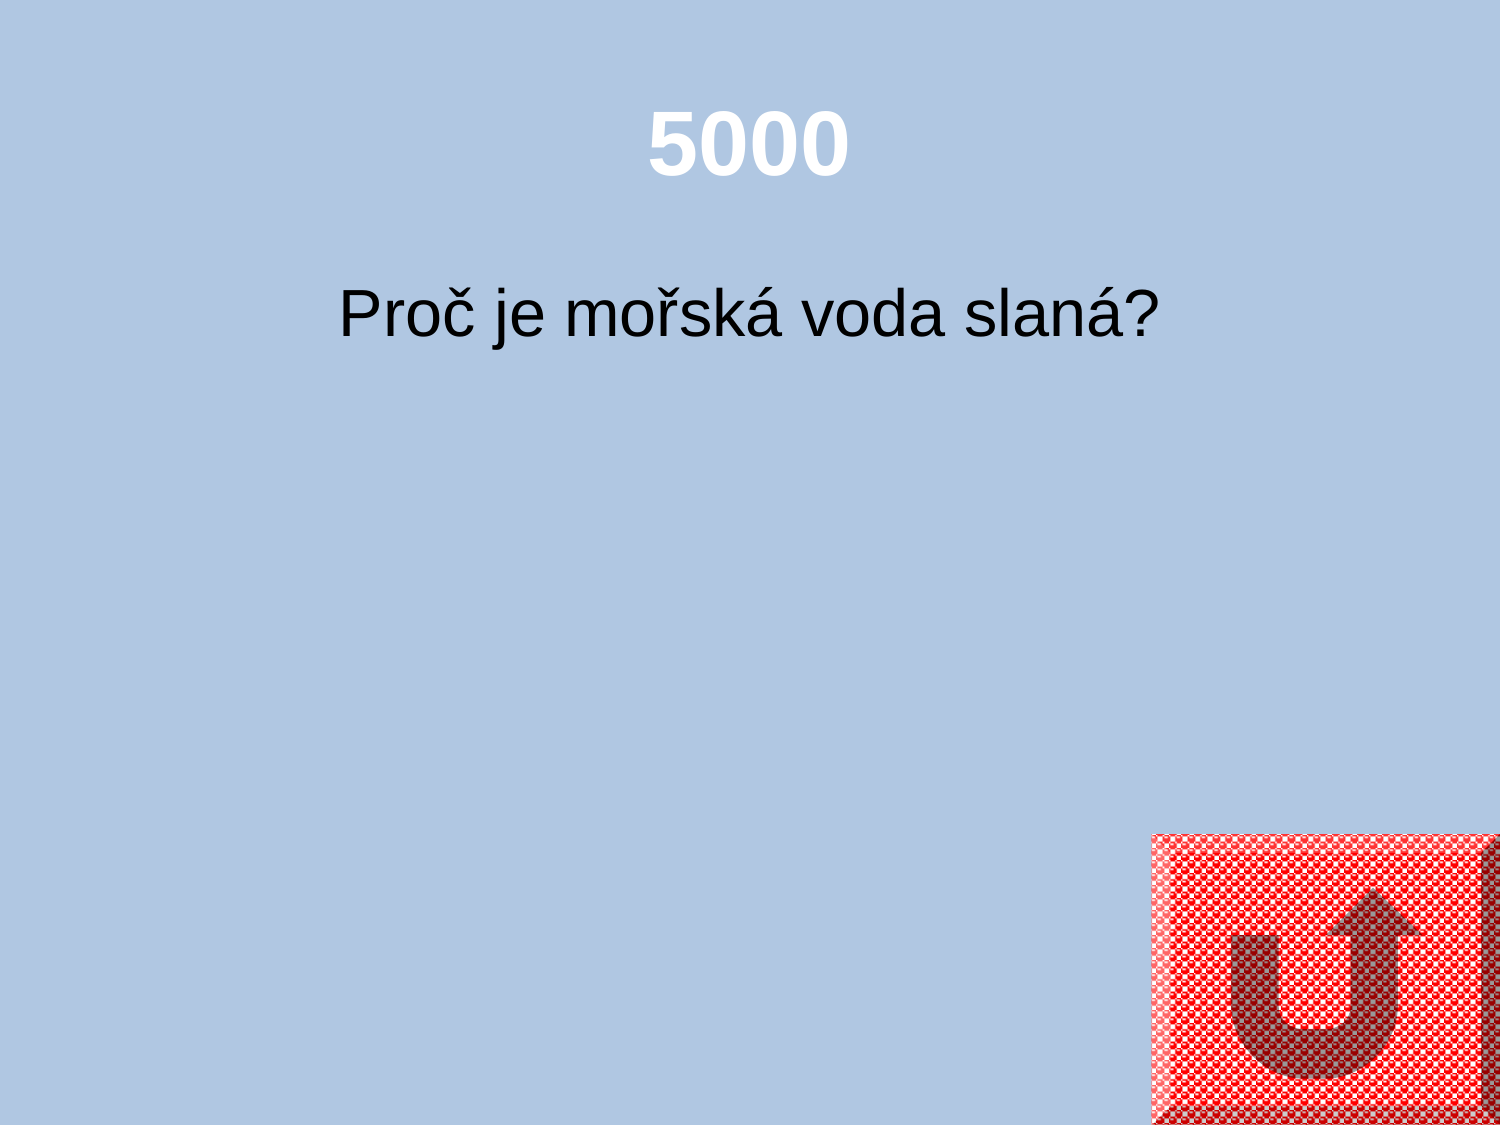

# 5000
Proč je mořská voda slaná?